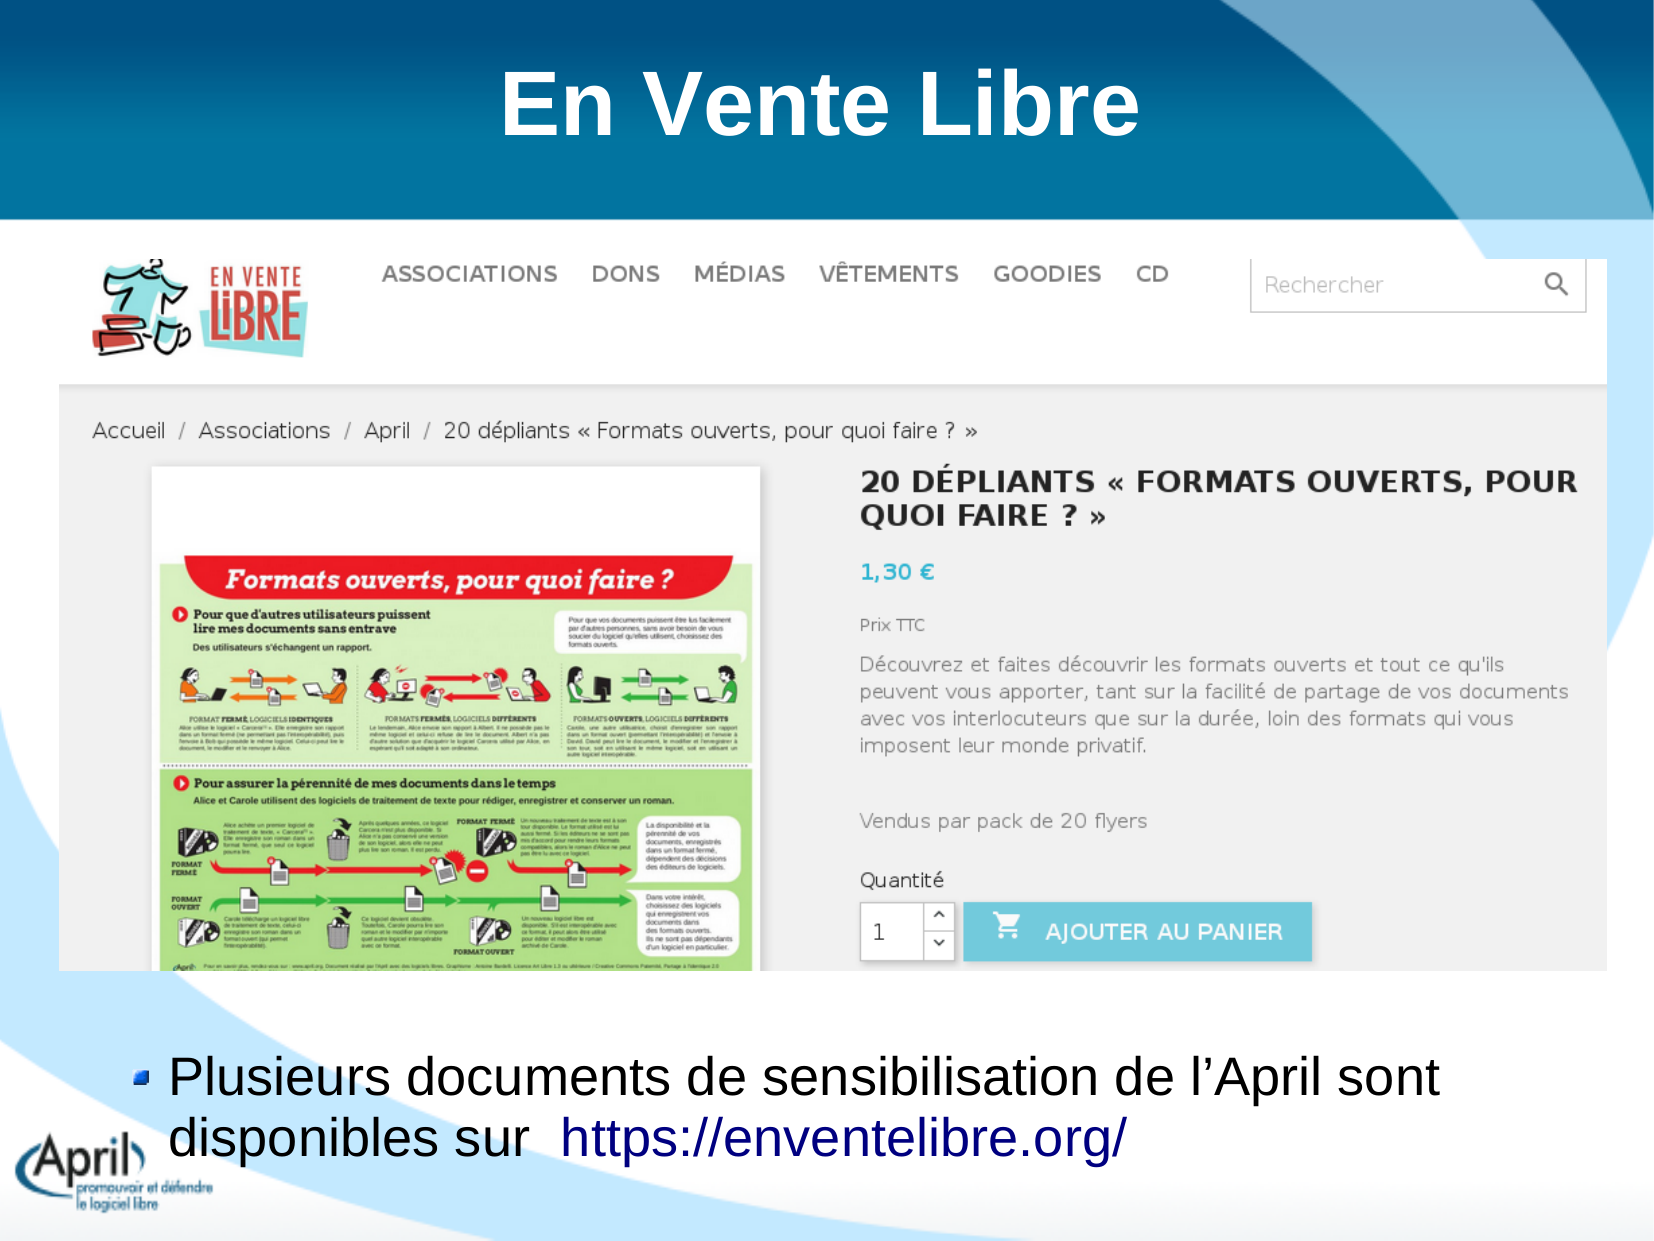

# En Vente Libre
Plusieurs documents de sensibilisation de l’April sont disponibles sur https://enventelibre.org/